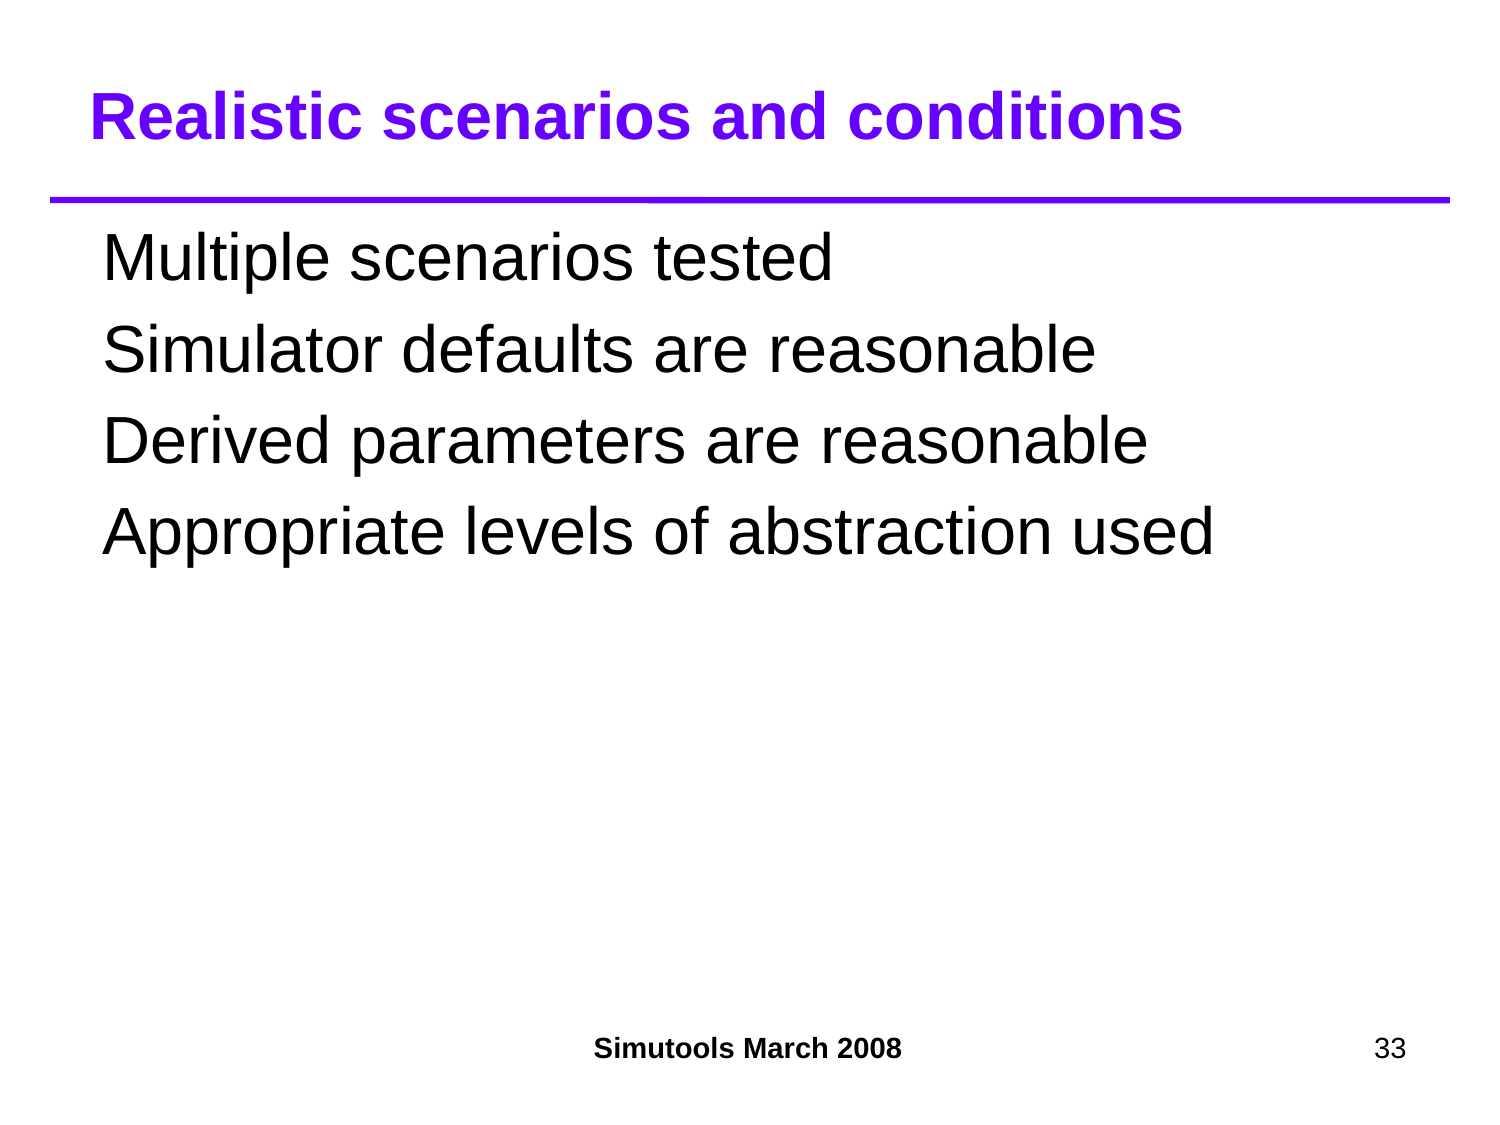

# Realistic scenarios and conditions
Multiple scenarios tested
Simulator defaults are reasonable
Derived parameters are reasonable
Appropriate levels of abstraction used
33